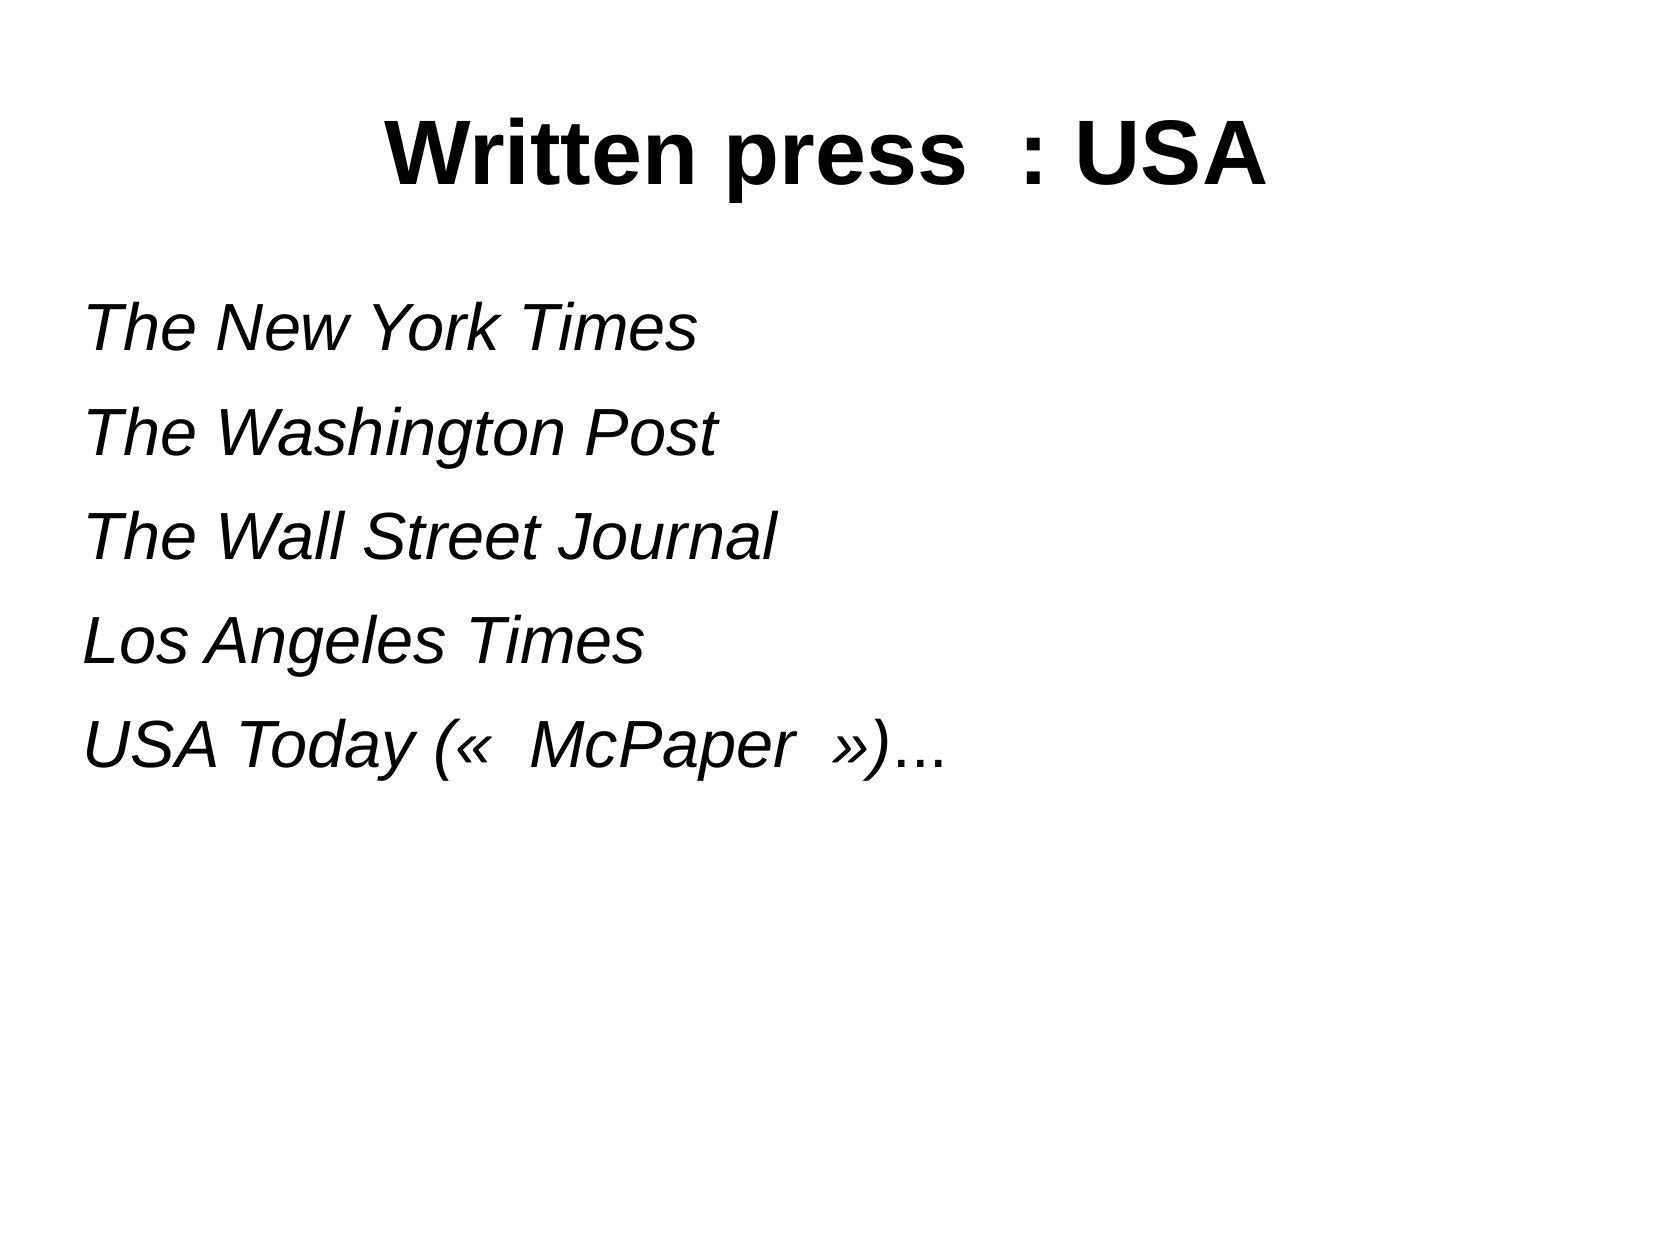

# Written press  : USA
The New York Times
The Washington Post
The Wall Street Journal
Los Angeles Times
USA Today («  McPaper  »)...